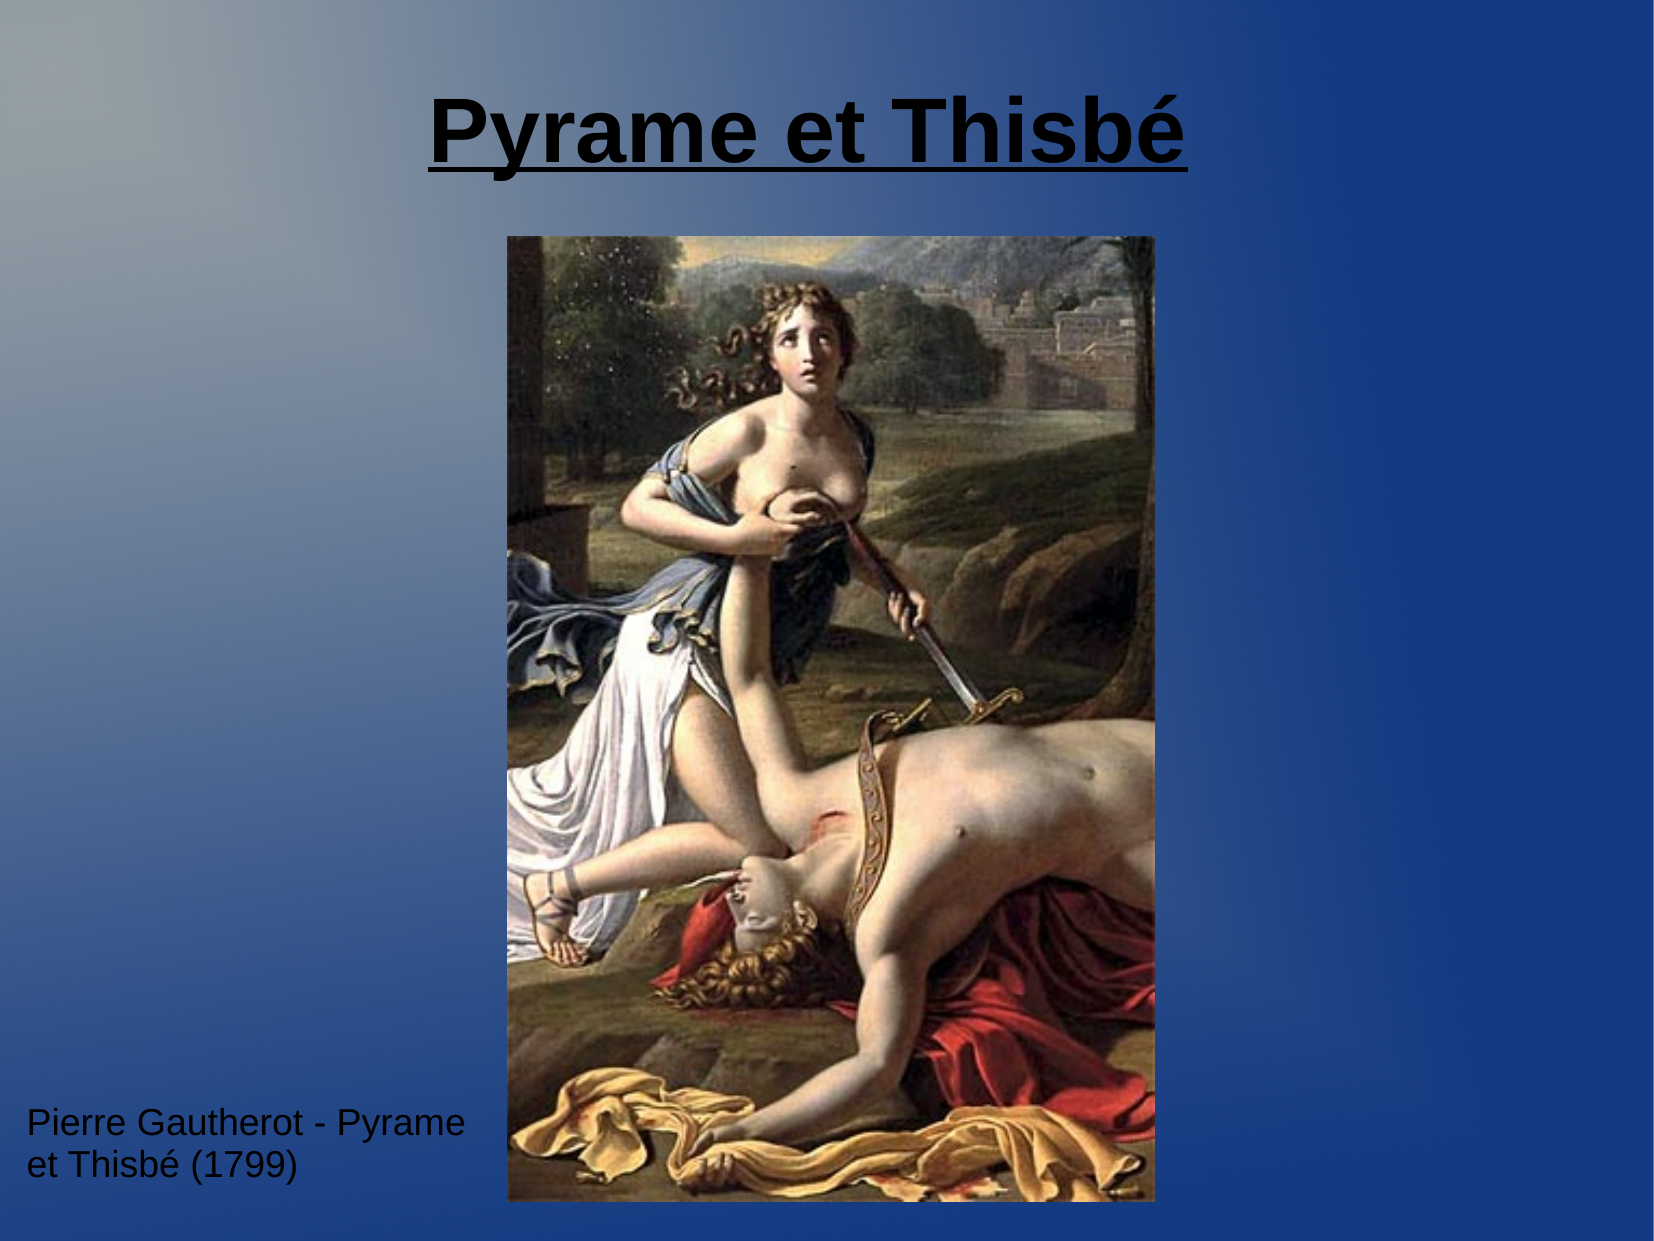

Pyrame et Thisbé
Pierre Gautherot - Pyrame et Thisbé (1799)